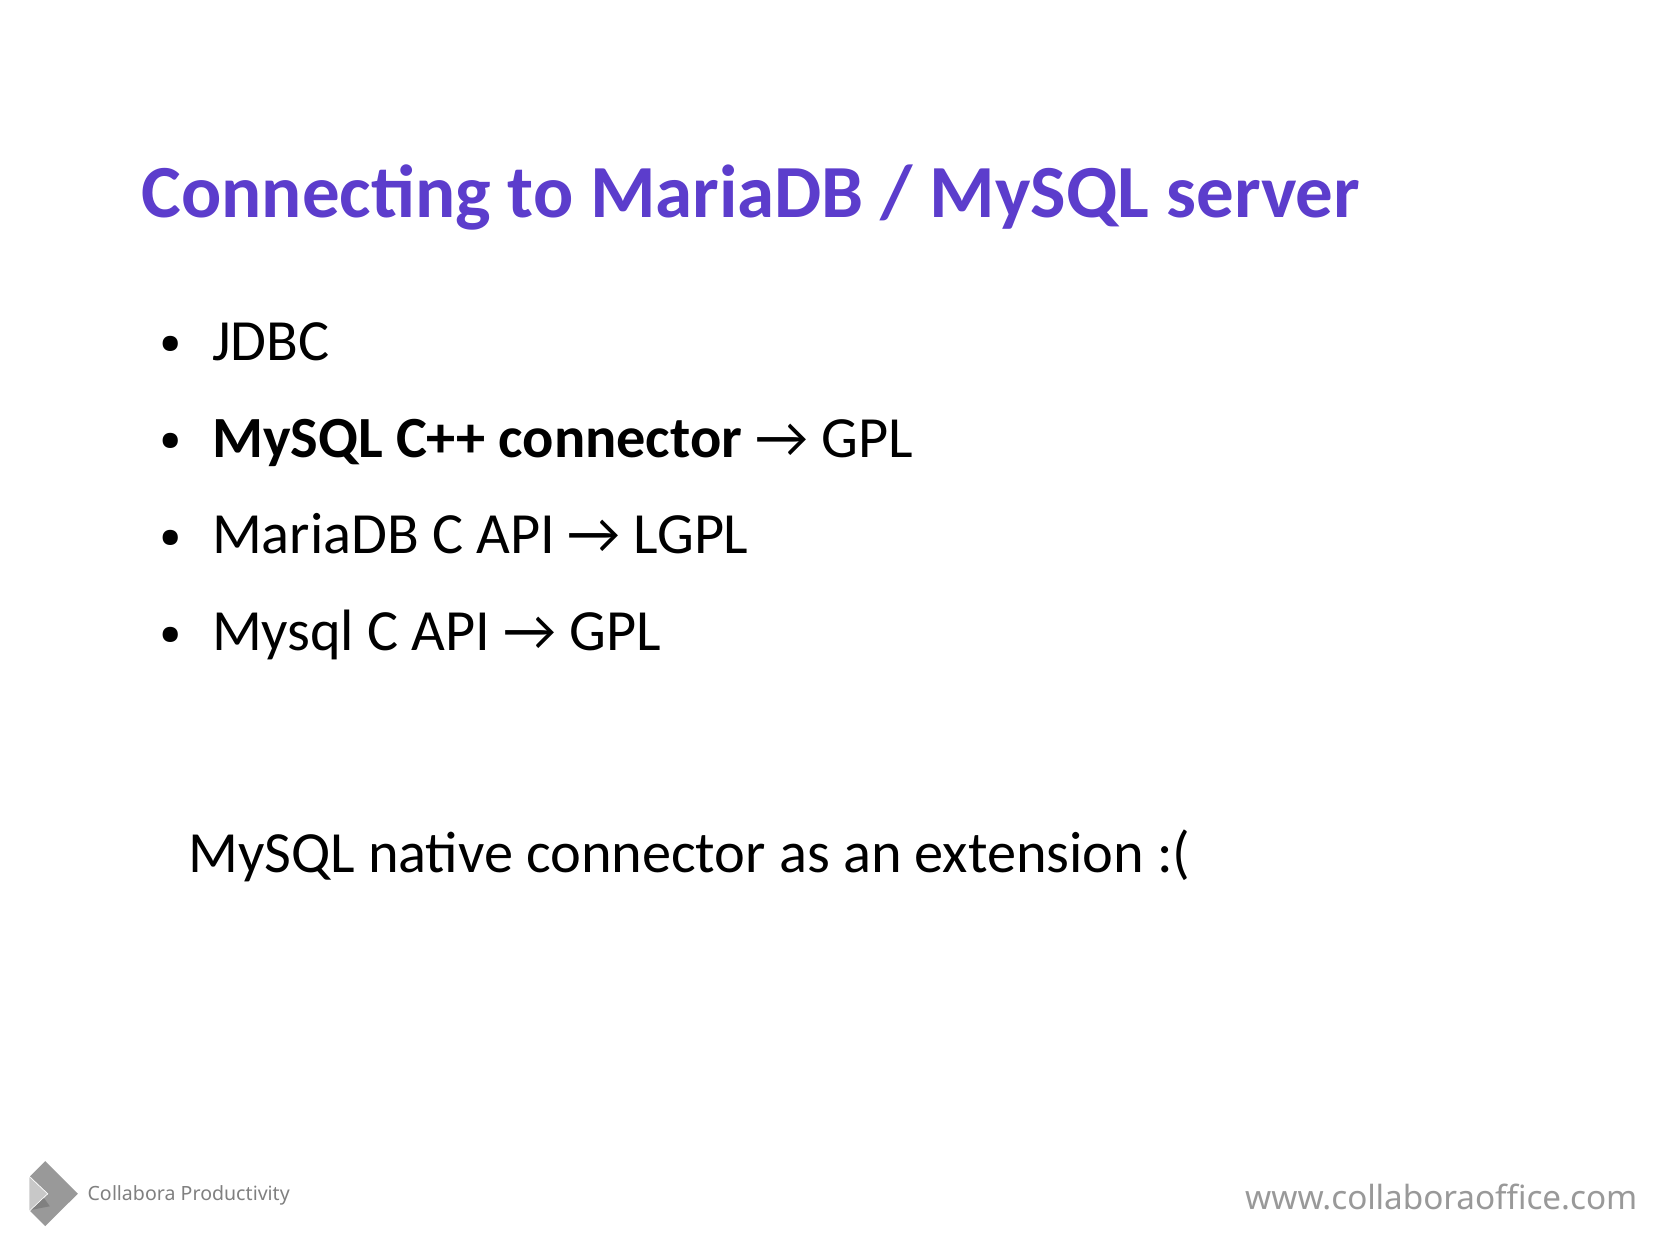

# Connecting to MariaDB / MySQL server
JDBC
MySQL C++ connector → GPL
MariaDB C API → LGPL
Mysql C API → GPL
MySQL native connector as an extension :(